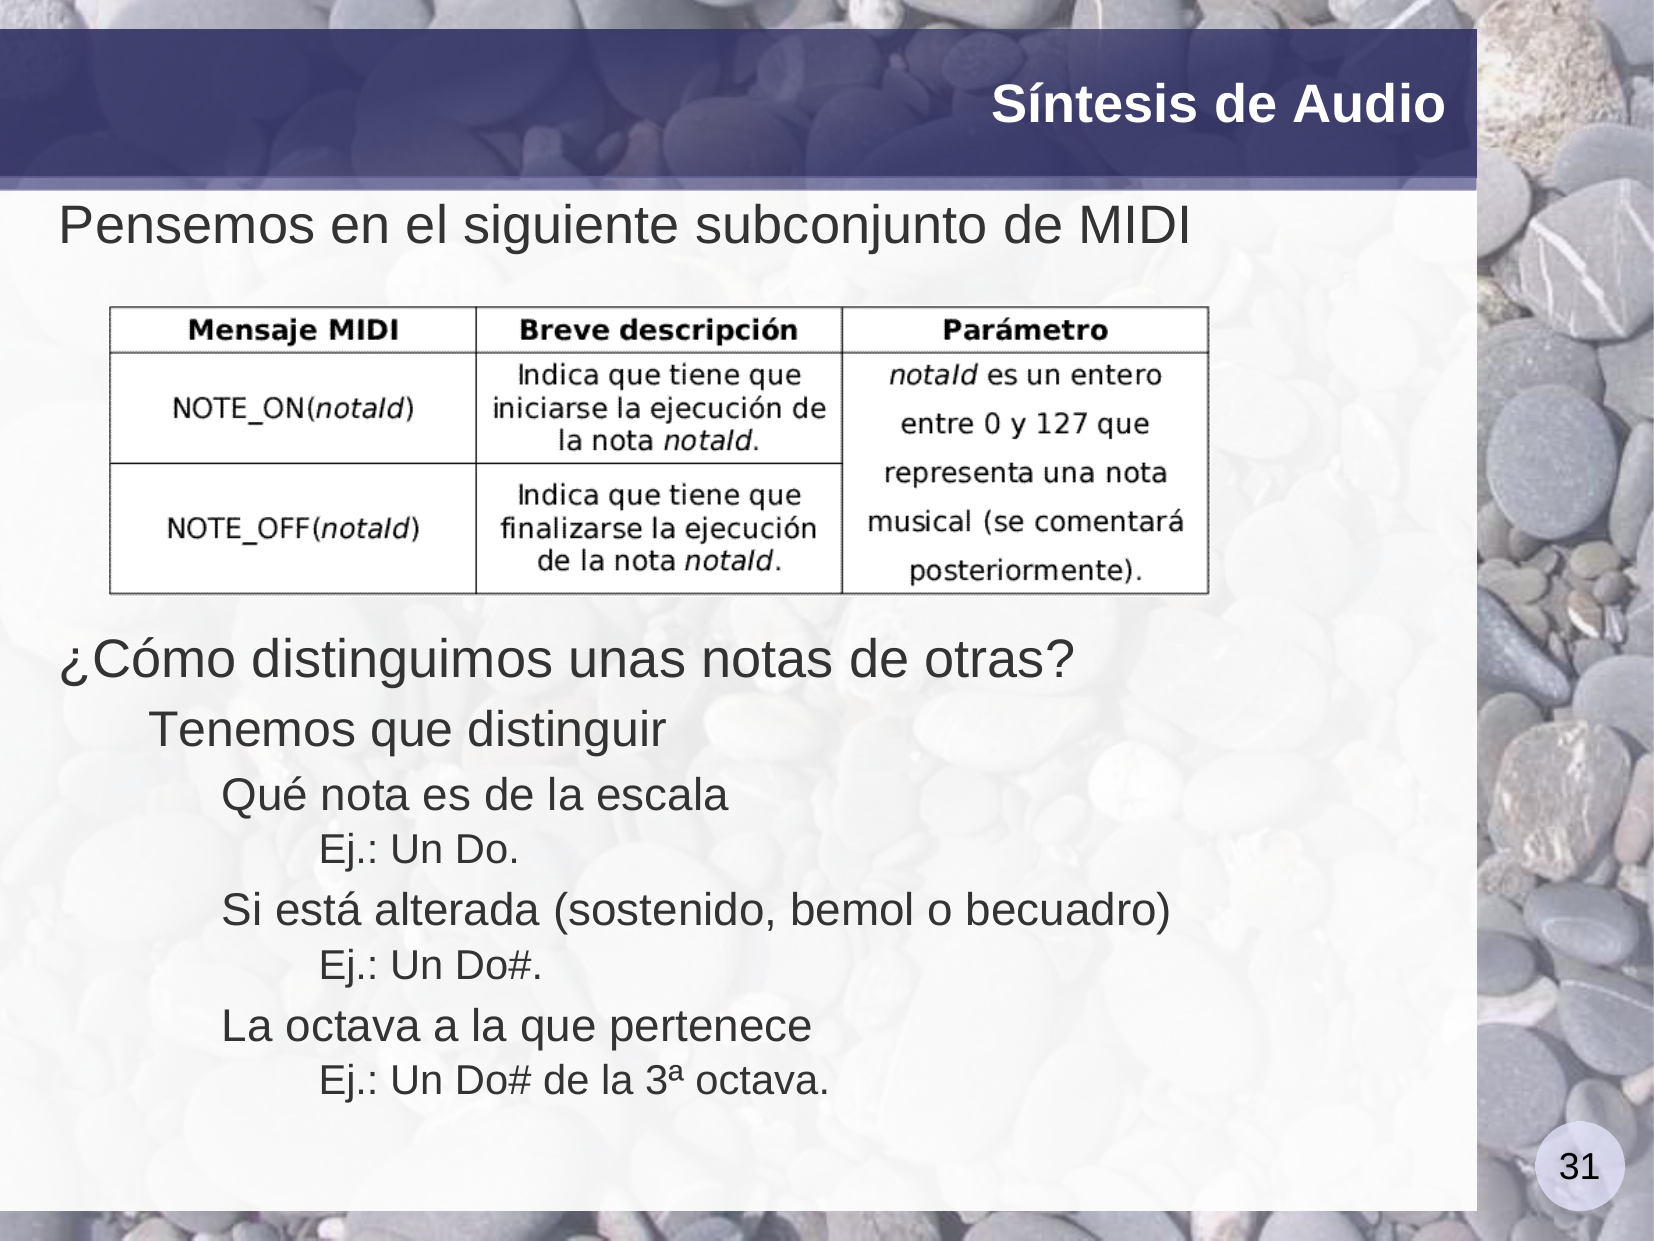

# Síntesis de Audio
Pensemos en el siguiente subconjunto de MIDI
¿Cómo distinguimos unas notas de otras?
 Tenemos que distinguir
 Qué nota es de la escala
 Ej.: Un Do.
 Si está alterada (sostenido, bemol o becuadro)
 Ej.: Un Do#.
 La octava a la que pertenece
 Ej.: Un Do# de la 3ª octava.